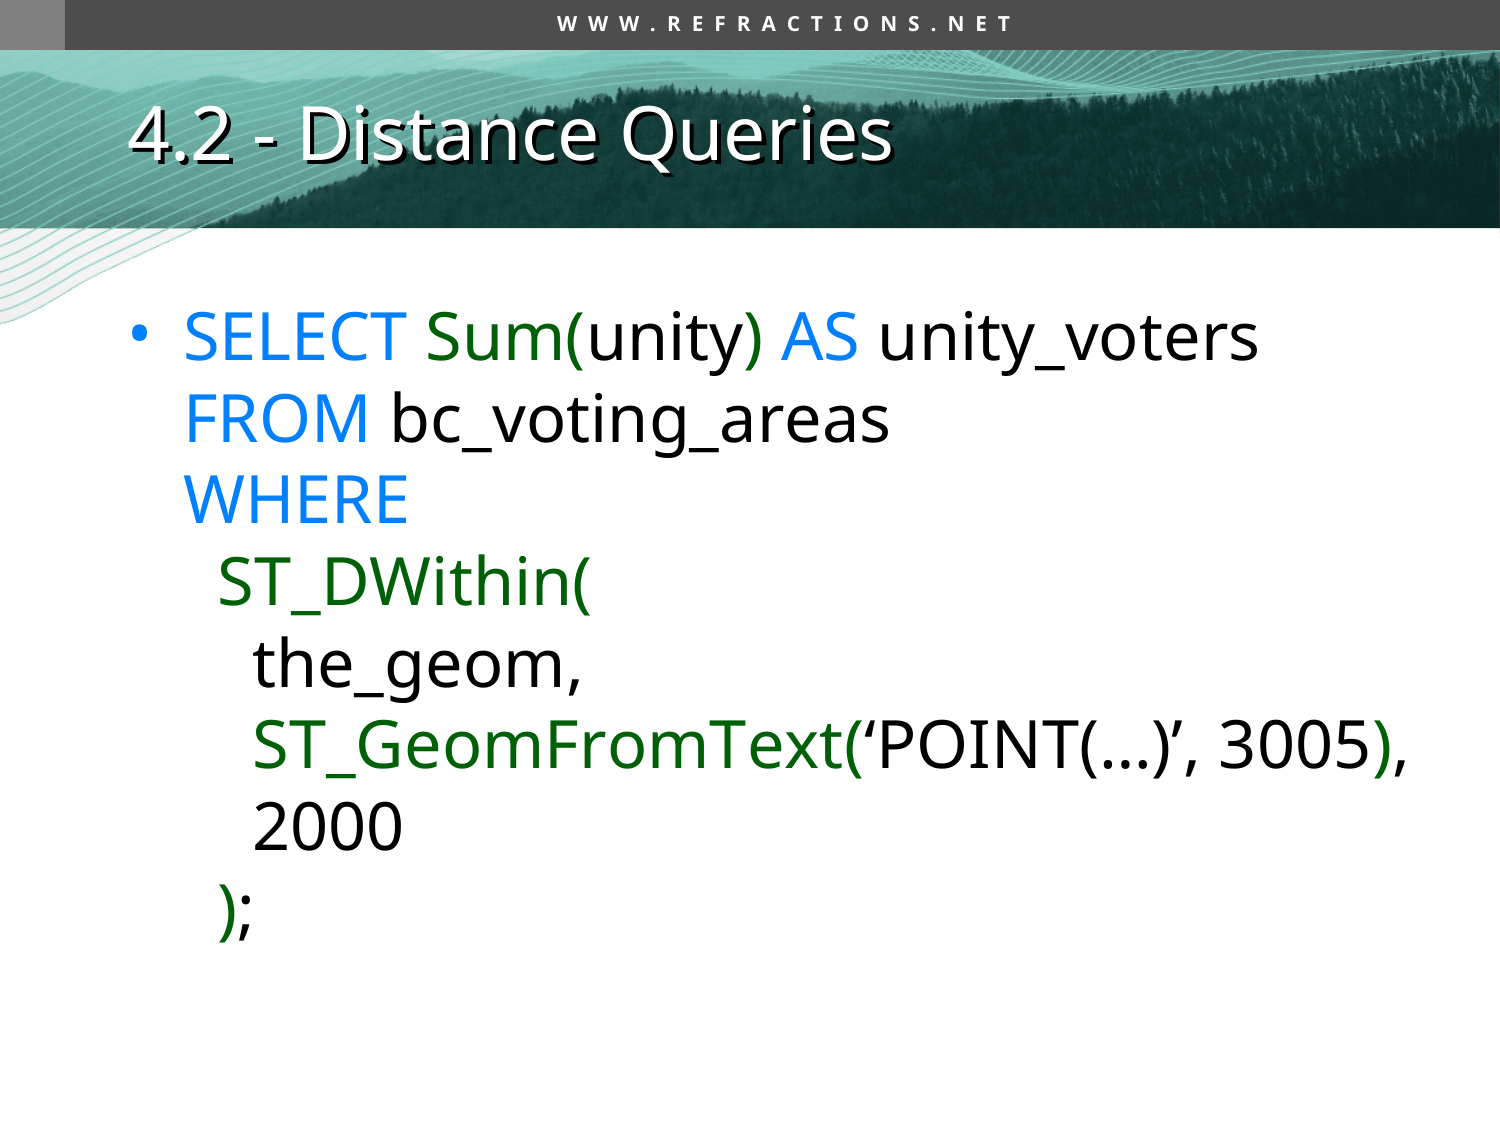

# 4.2 - Distance Queries
SELECT Sum(unity) AS unity_voters
FROM bc_voting_areas
WHERE
 ST_DWithin(
 the_geom,
 ST_GeomFromText(‘POINT(…)’, 3005),
 2000
 );